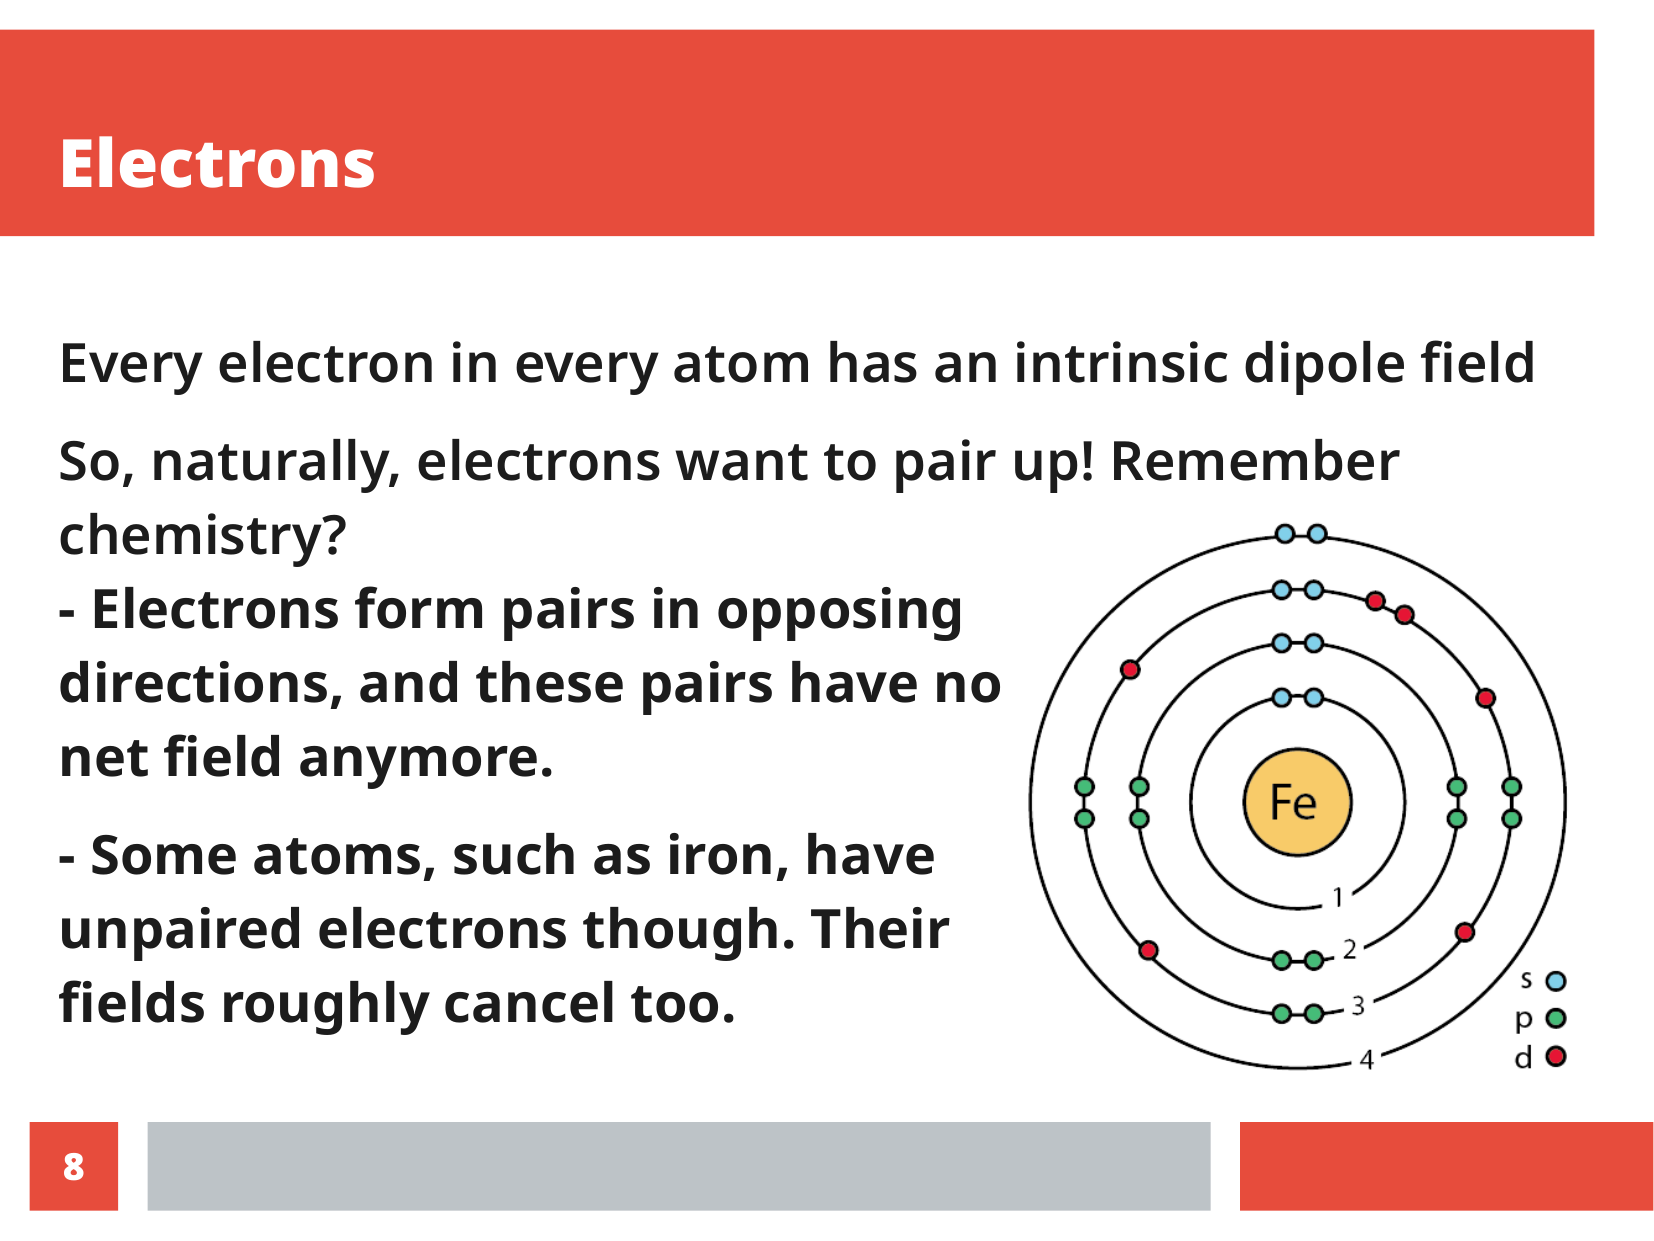

# Electrons
Every electron in every atom has an intrinsic dipole field
So, naturally, electrons want to pair up! Remember chemistry?
- Electrons form pairs in opposing directions, and these pairs have no net field anymore.
- Some atoms, such as iron, have unpaired electrons though. Their fields roughly cancel too.
8